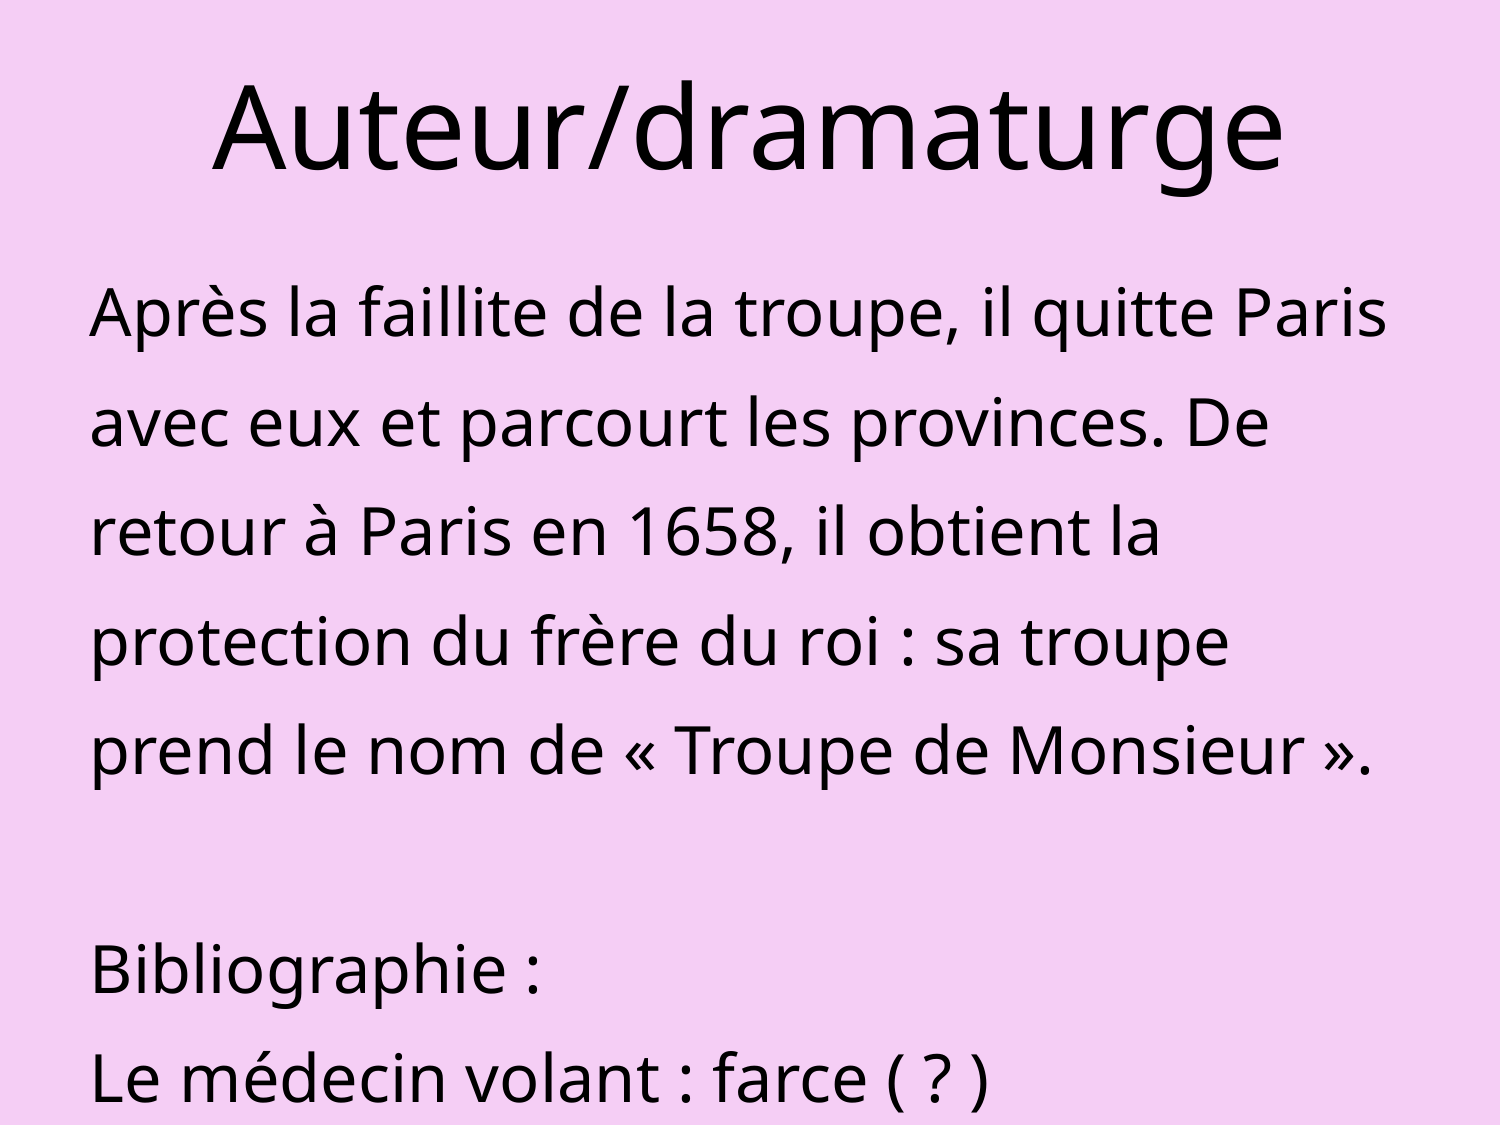

# Auteur/dramaturge
Après la faillite de la troupe, il quitte Paris
avec eux et parcourt les provinces. De
retour à Paris en 1658, il obtient la
protection du frère du roi : sa troupe
prend le nom de « Troupe de Monsieur ».
Bibliographie :
Le médecin volant : farce ( ? )
La jalousie du barbouille : farce ( ? )
L’ étourdi ou les contretemps : comédie ( 1665 )
Le dépit amoureux : comédie ( 1656 )